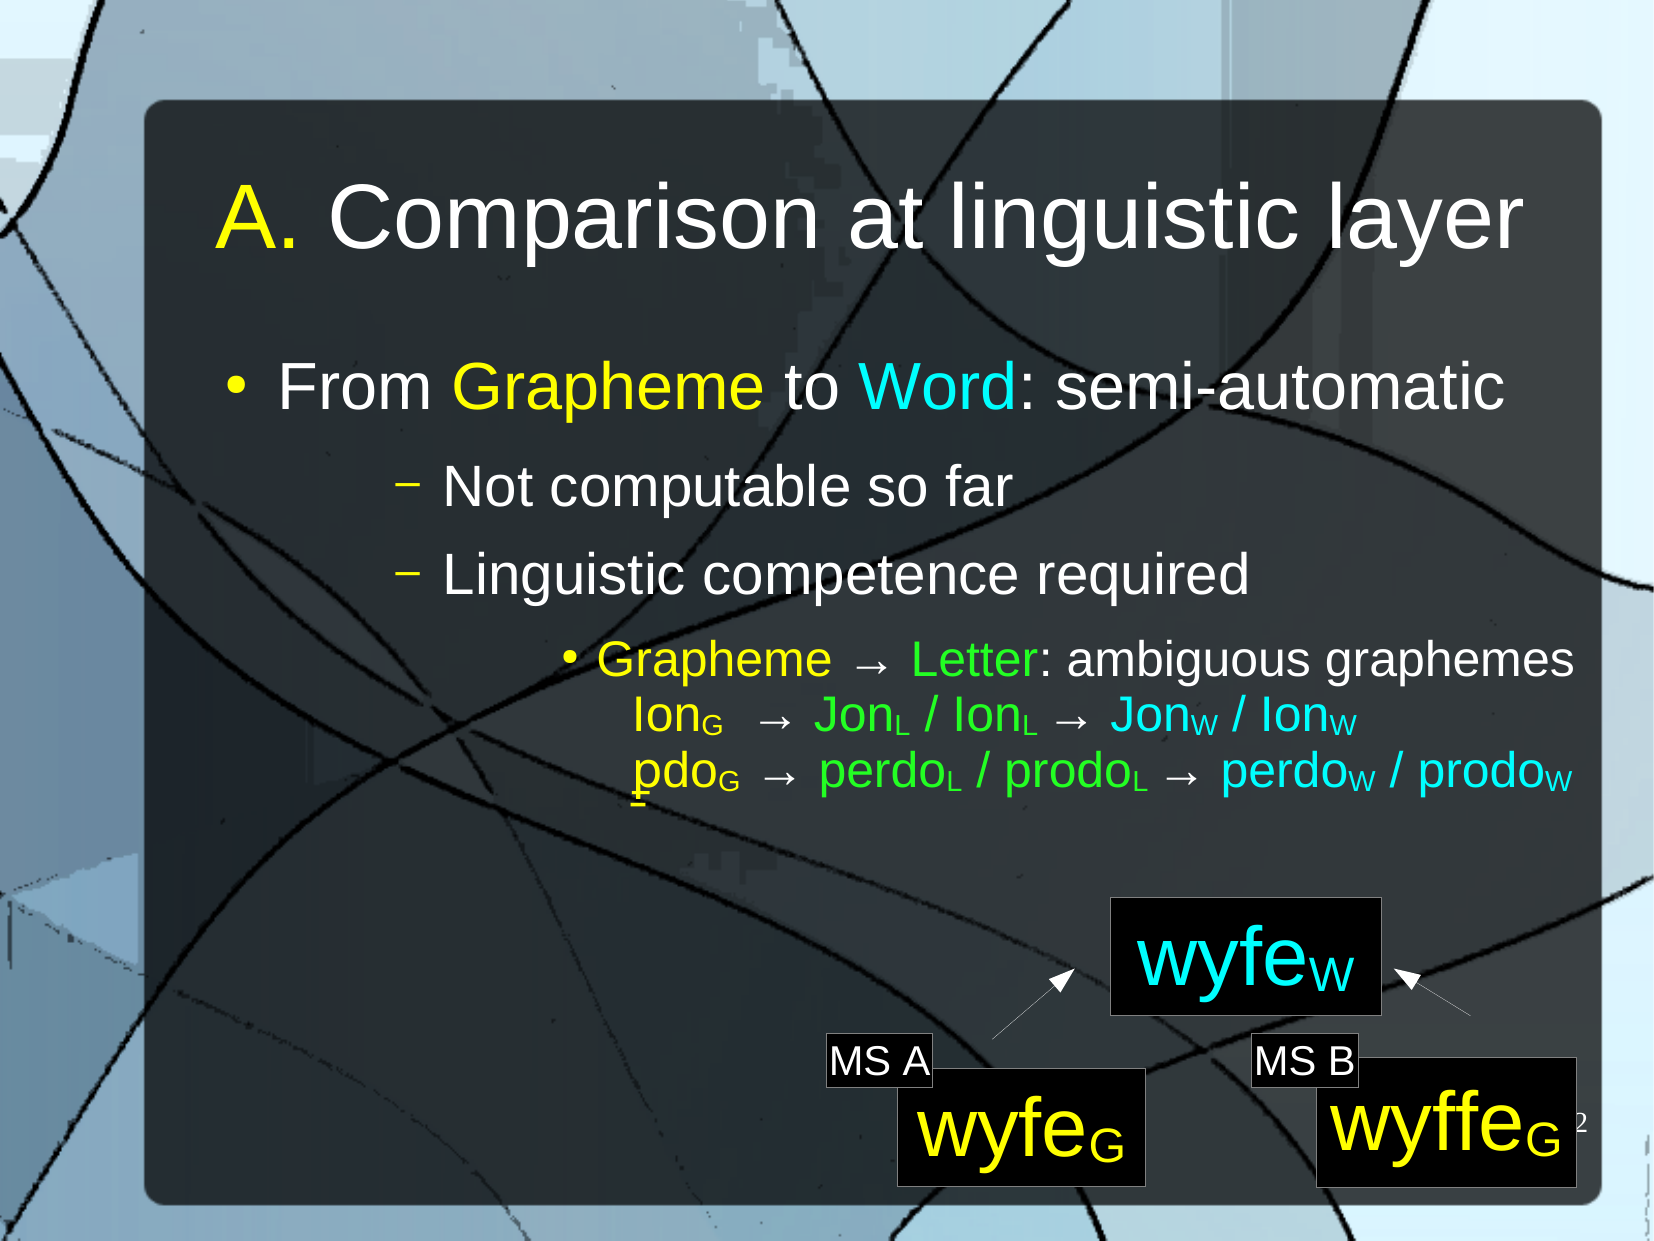

# A. Comparison at linguistic layer
From Grapheme to Word: semi-automatic
Not computable so far
Linguistic competence required
Grapheme → Letter: ambiguous graphemes
IonG	→ JonL / IonL → JonW / IonW
ꝑ̱doG → perdoL / prodoL → perdoW / prodoW
wyfeW
MS A
MS B
wyffeG
wyfeG
32